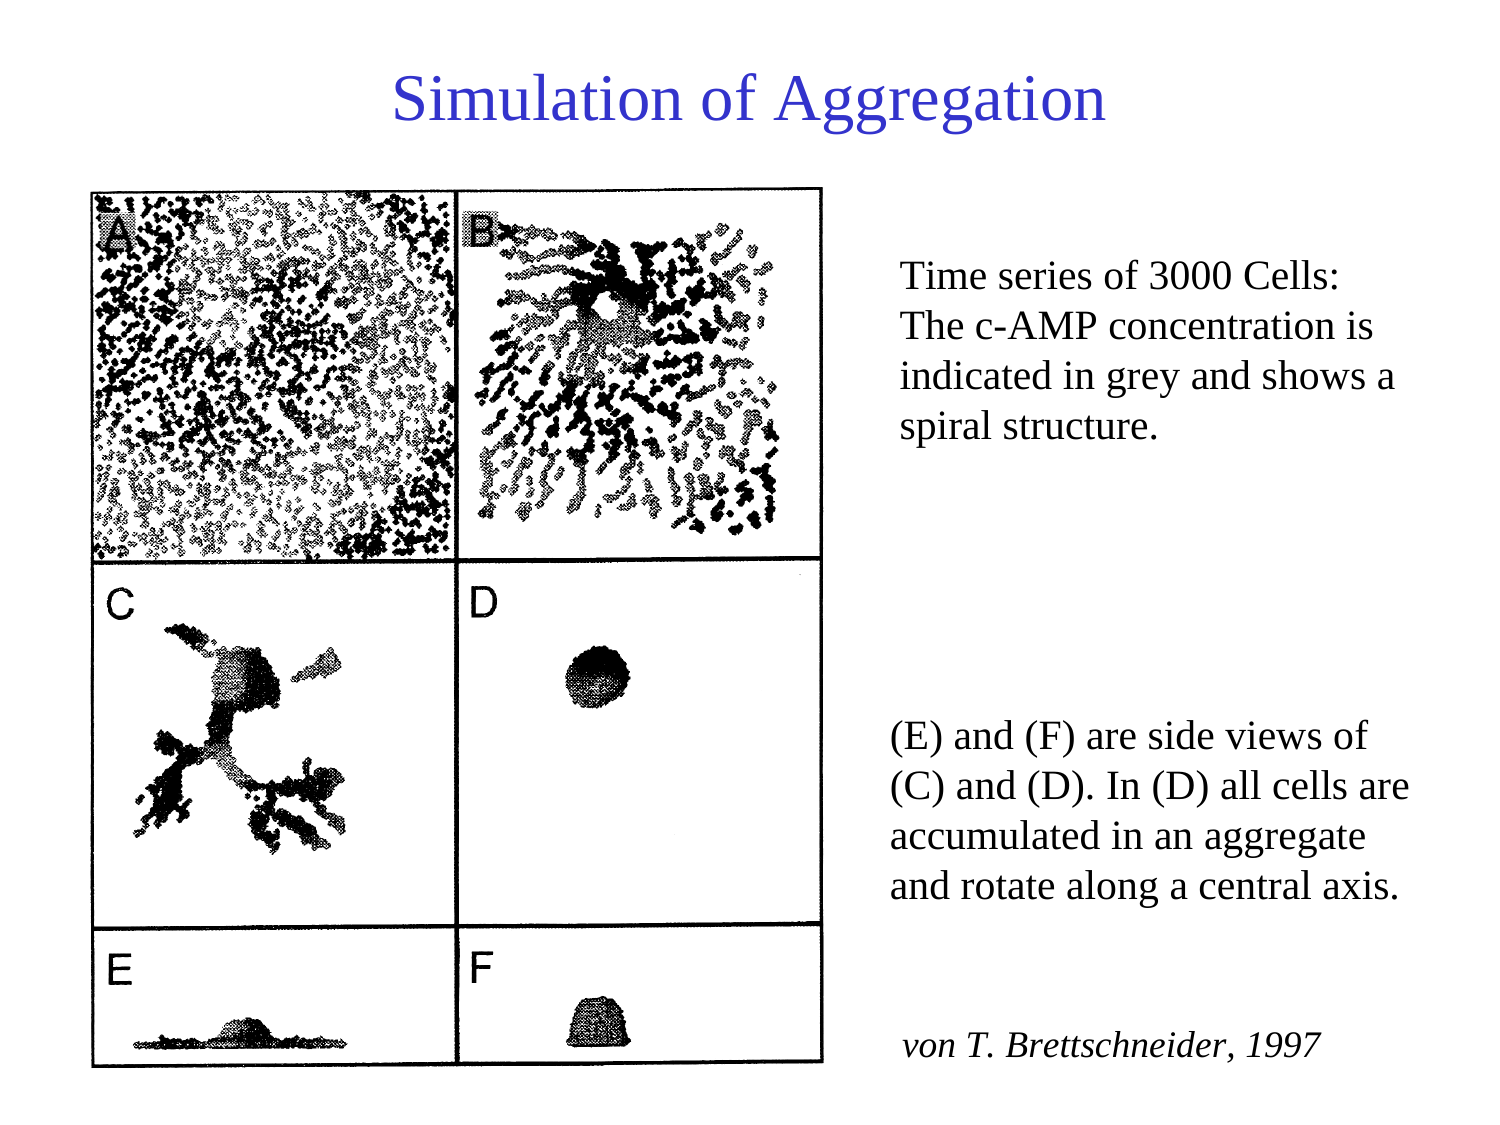

# Simulation of Aggregation
Time series of 3000 Cells:
The c-AMP concentration is indicated in grey and shows a spiral structure.
(E) and (F) are side views of (C) and (D). In (D) all cells are accumulated in an aggregate and rotate along a central axis.
von T. Brettschneider, 1997